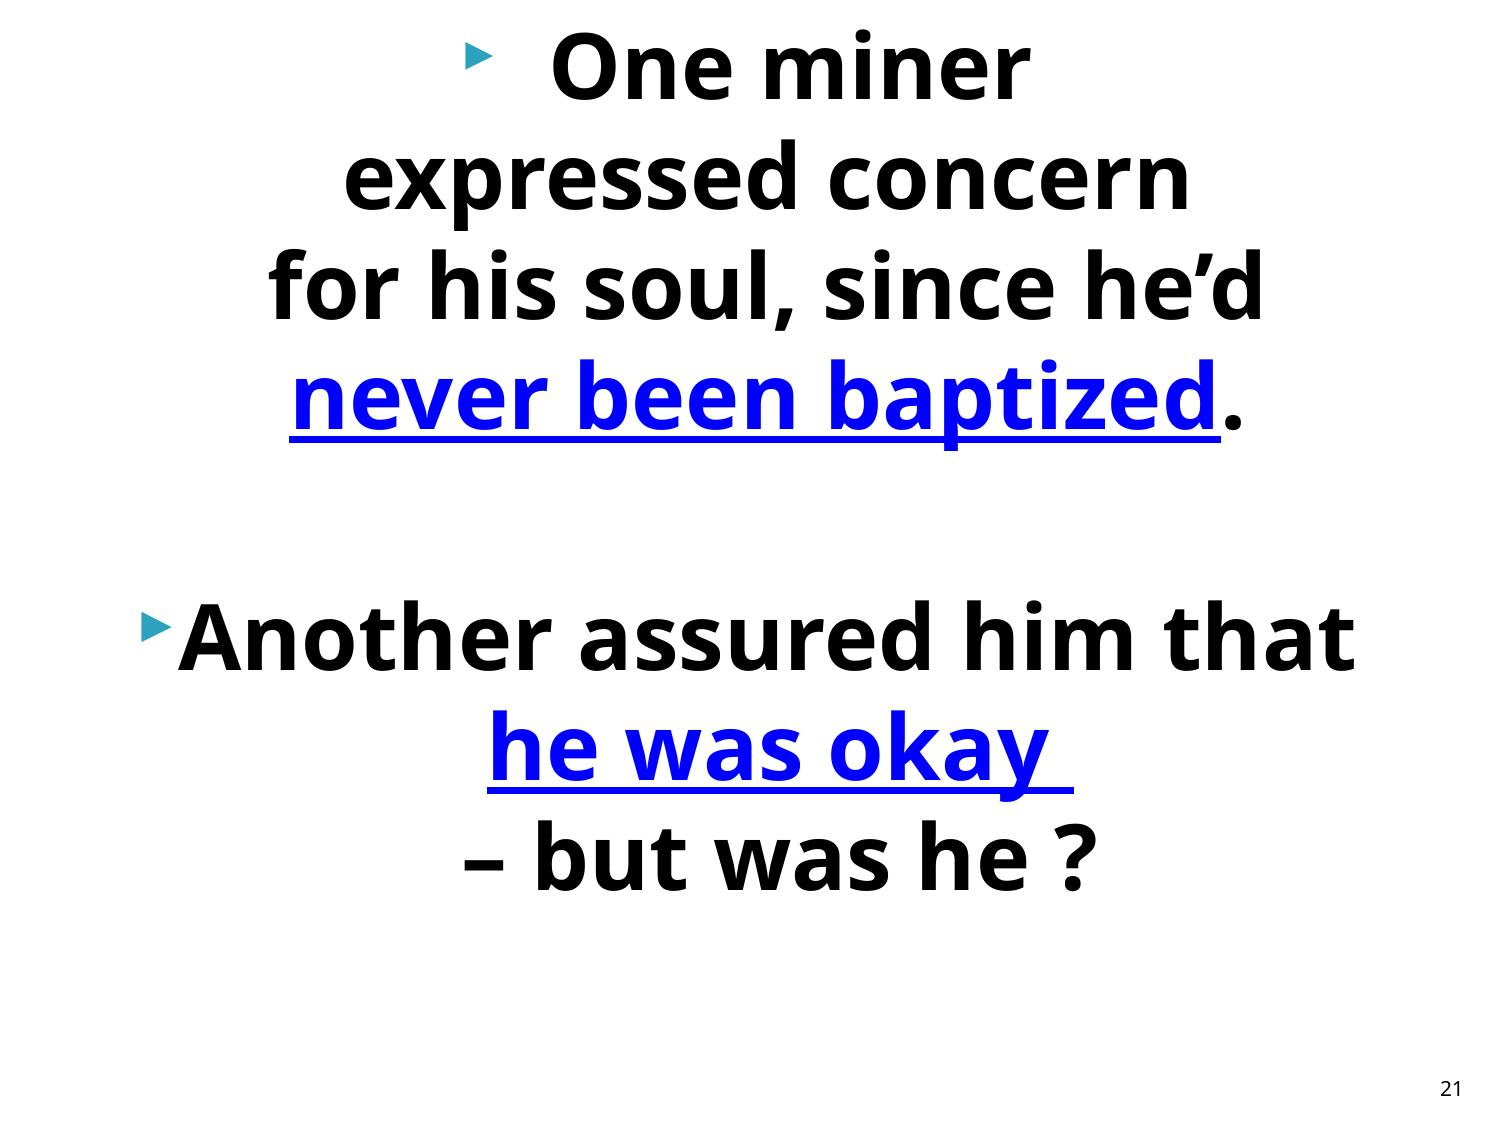

# One miner expressed concern for his soul, since he’d never been baptized.
Another assured him that
he was okay
– but was he ?